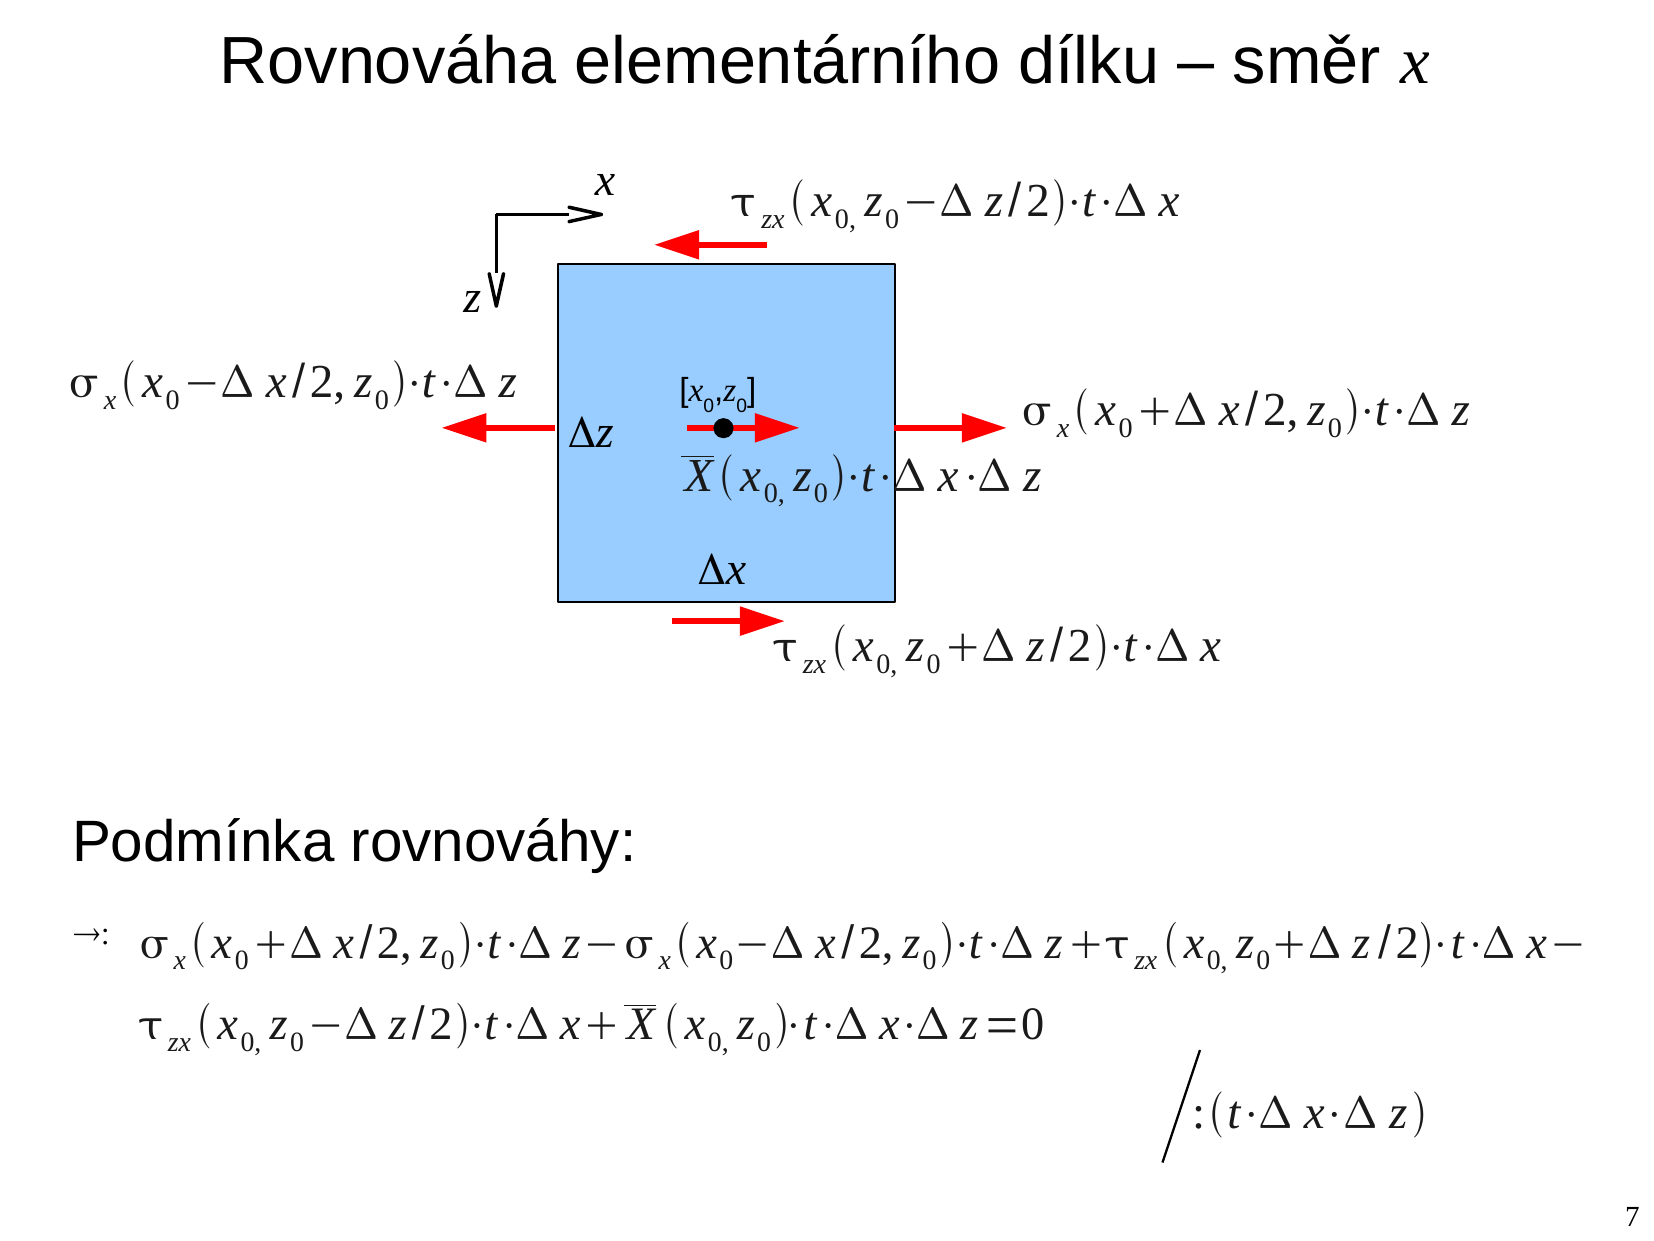

# Rovnováha elementárního dílku – směr x
x
z
[x0,z0]
Dz
Dx
Podmínka rovnováhy:
®:
7